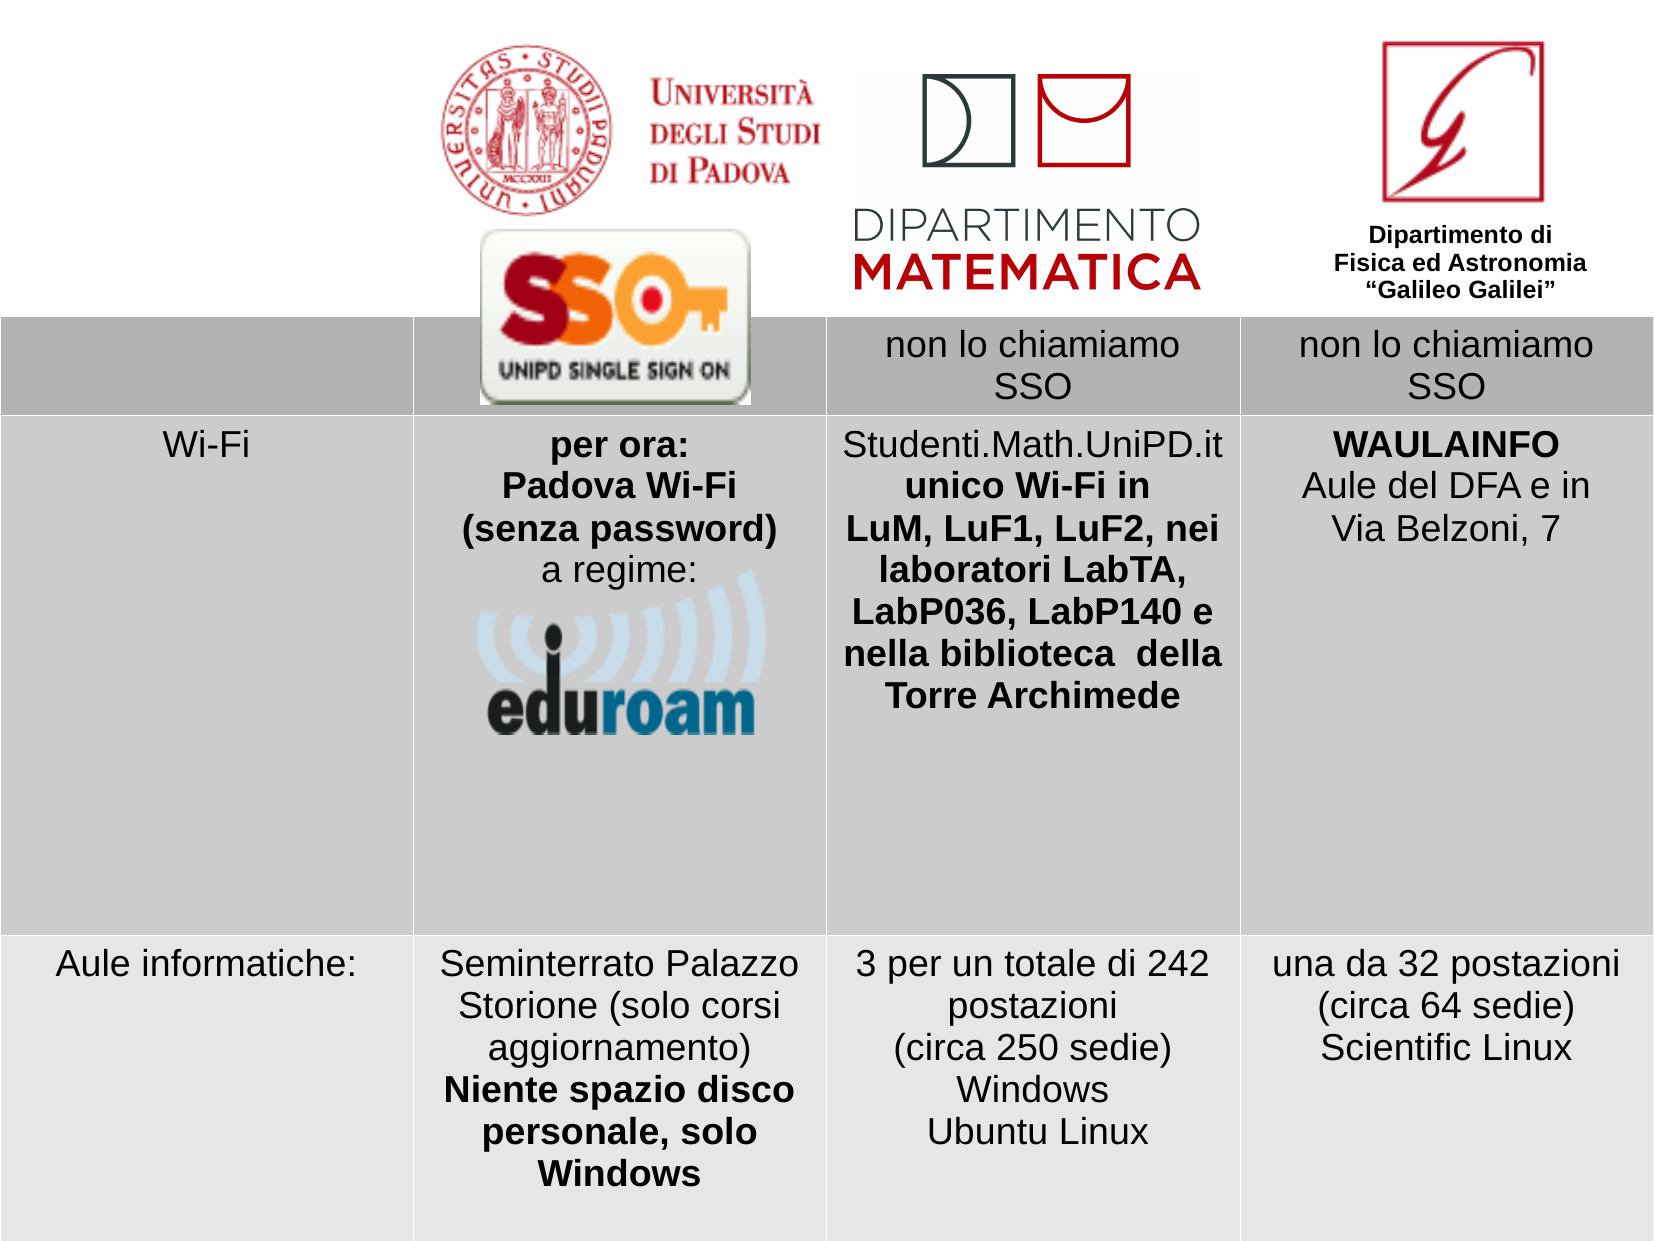

Dipartimento di
Fisica ed Astronomia
“Galileo Galilei”
| | | non lo chiamiamo SSO | non lo chiamiamo SSO |
| --- | --- | --- | --- |
| Wi-Fi | per ora: Padova Wi-Fi (senza password) a regime: | Studenti.Math.UniPD.it unico Wi-Fi in LuM, LuF1, LuF2, nei laboratori LabTA, LabP036, LabP140 e nella biblioteca della Torre Archimede | WAULAINFO Aule del DFA e in Via Belzoni, 7 |
| Aule informatiche: | Seminterrato Palazzo Storione (solo corsi aggiornamento) Niente spazio disco personale, solo Windows | 3 per un totale di 242 postazioni (circa 250 sedie) Windows Ubuntu Linux | una da 32 postazioni (circa 64 sedie) Scientific Linux |
| SSH (file e comandi da casa) | no | sshpaolotti.studenti.math.unipd.it sshtorre.studenti.math.unipd.it | spiro.fisica.unipd.it |
| Sito web personale | no | solo per gli esami che lo prevedono | si, dentro spiro |